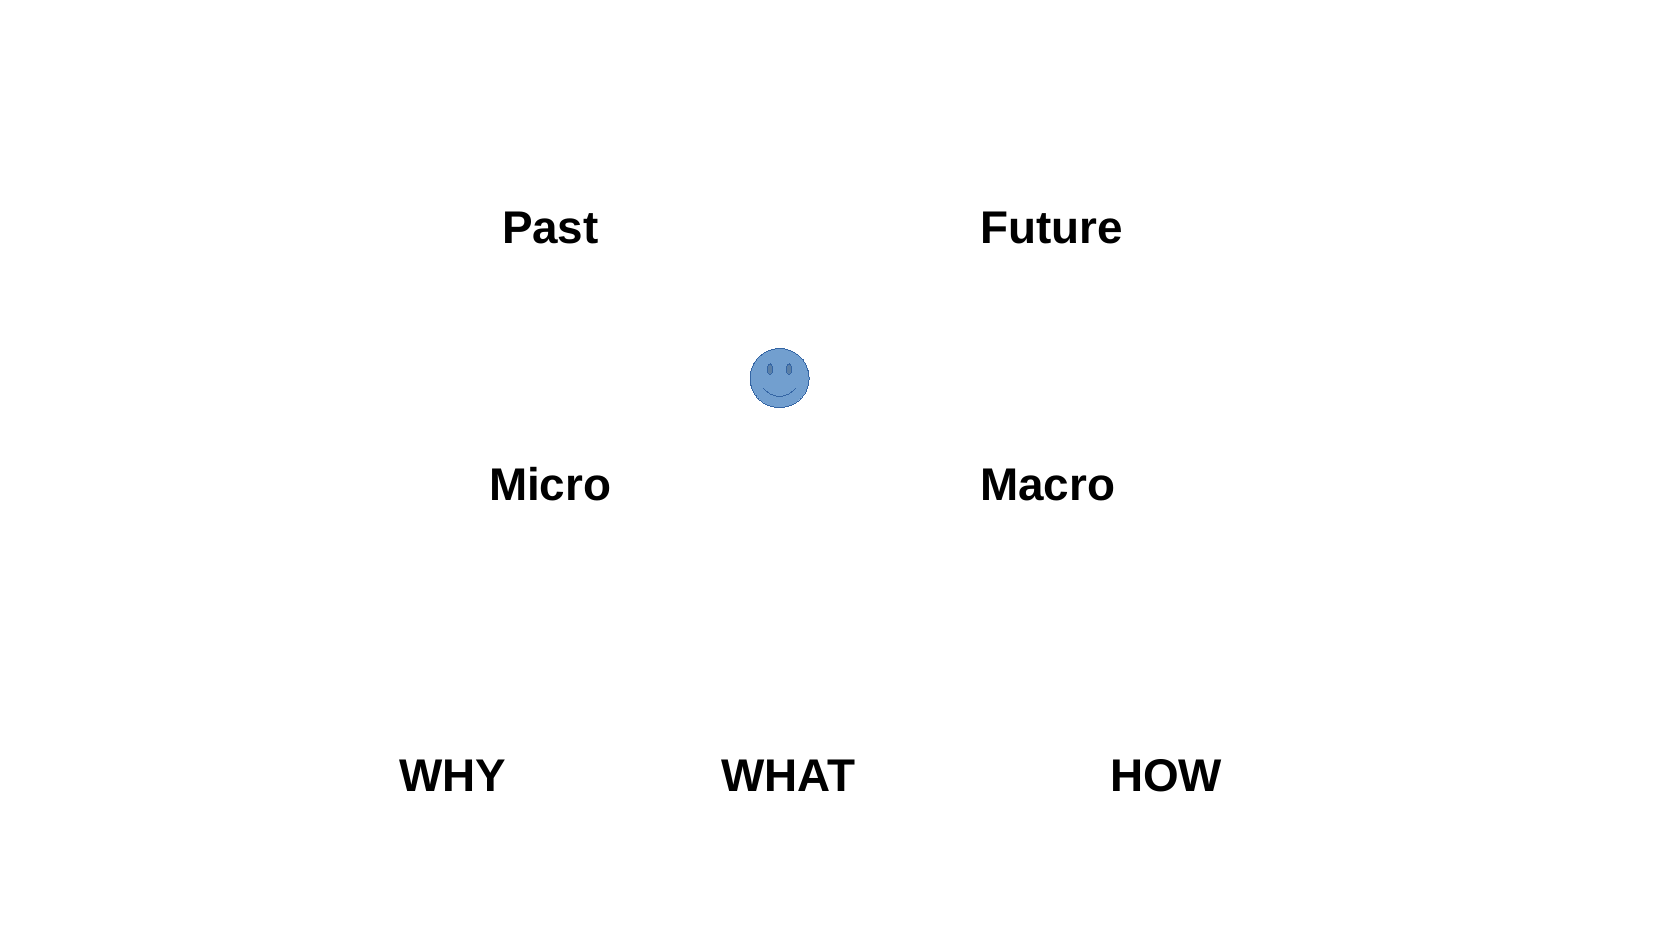

Past Future
 Micro Macro
 WHY WHAT HOW